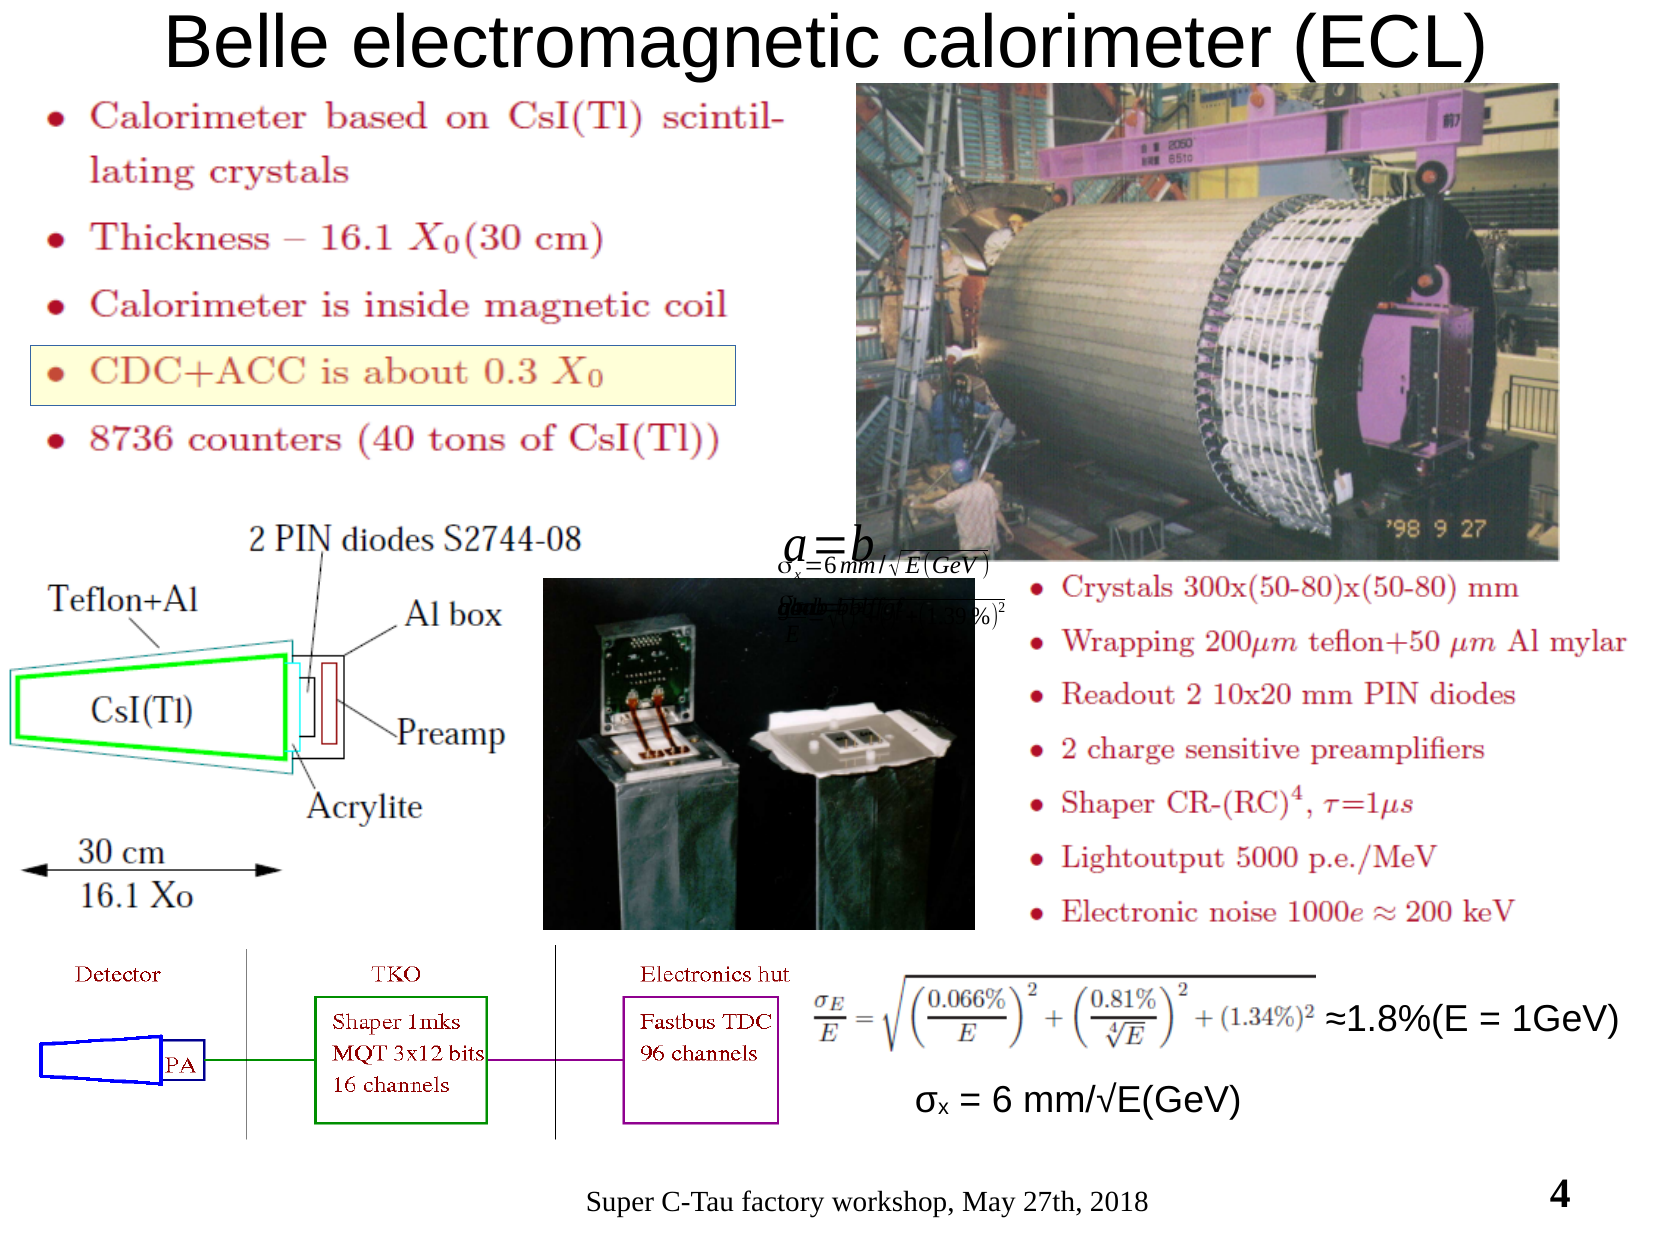

# Belle electromagnetic calorimeter (ECL)
≈1.8%(E = 1GeV)
σx = 6 mm/√E(GeV)
4
Super C-Tau factory workshop, May 27th, 2018